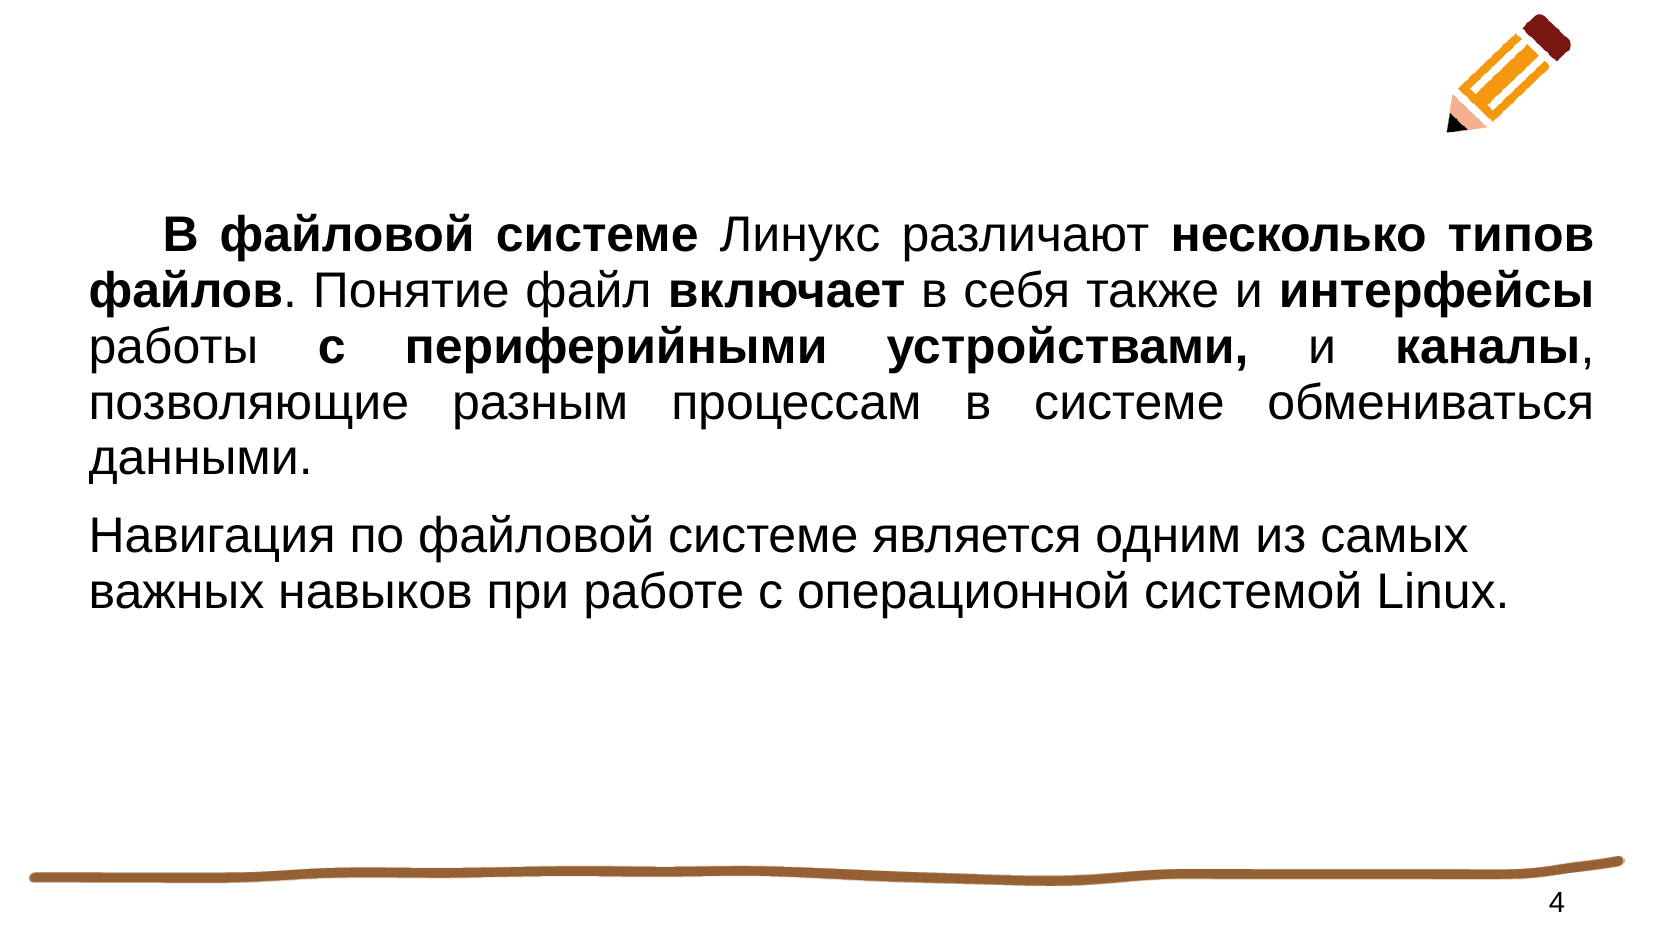

#
В файловой системе Линукс различают несколько типов файлов. Понятие файл включает в себя также и интерфейсы работы с периферийными устройствами, и каналы, позволяющие разным процессам в системе обмениваться данными.
Навигация по файловой системе является одним из самых важных навыков при работе с операционной системой Linux.
4